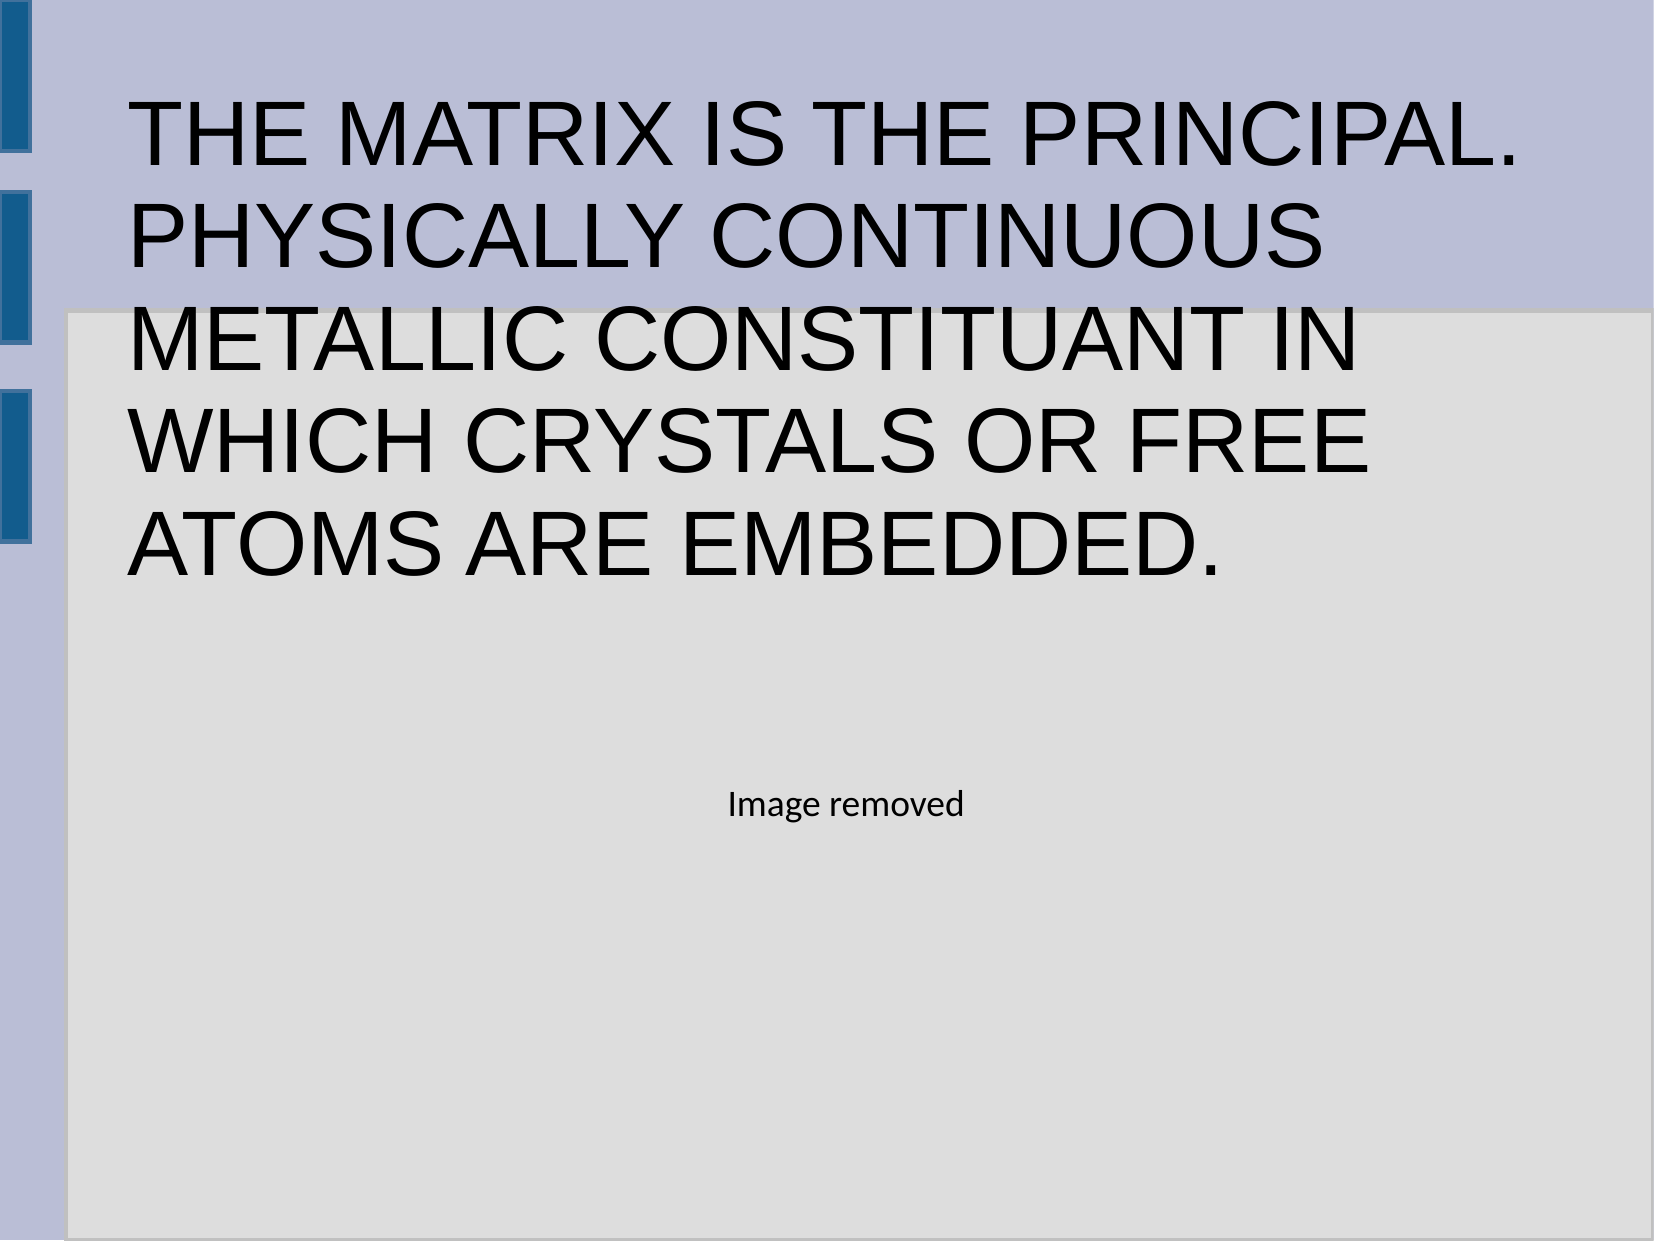

THE MATRIX IS THE PRINCIPAL. PHYSICALLY CONTINUOUS METALLIC CONSTITUANT IN WHICH CRYSTALS OR FREE ATOMS ARE EMBEDDED.
Image removed